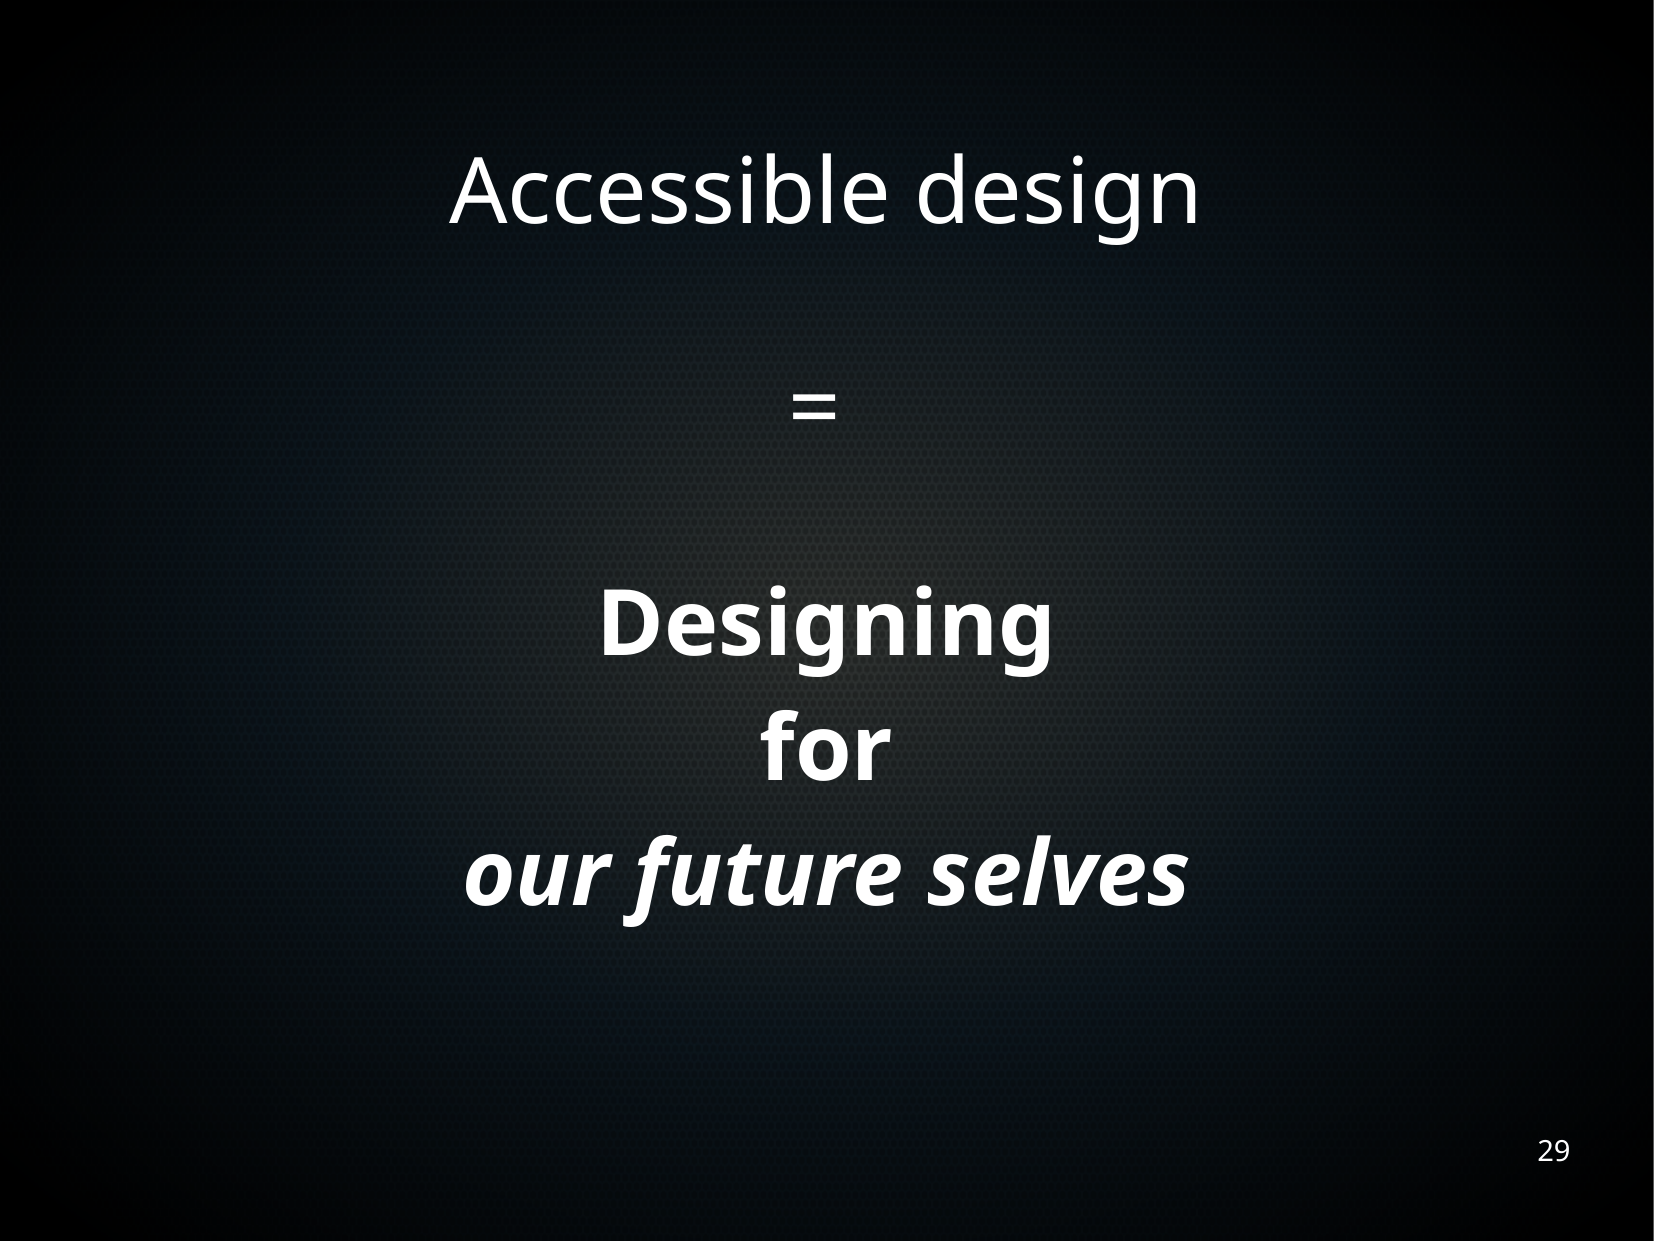

Accessible design
=
Designing
for
our future selves
29